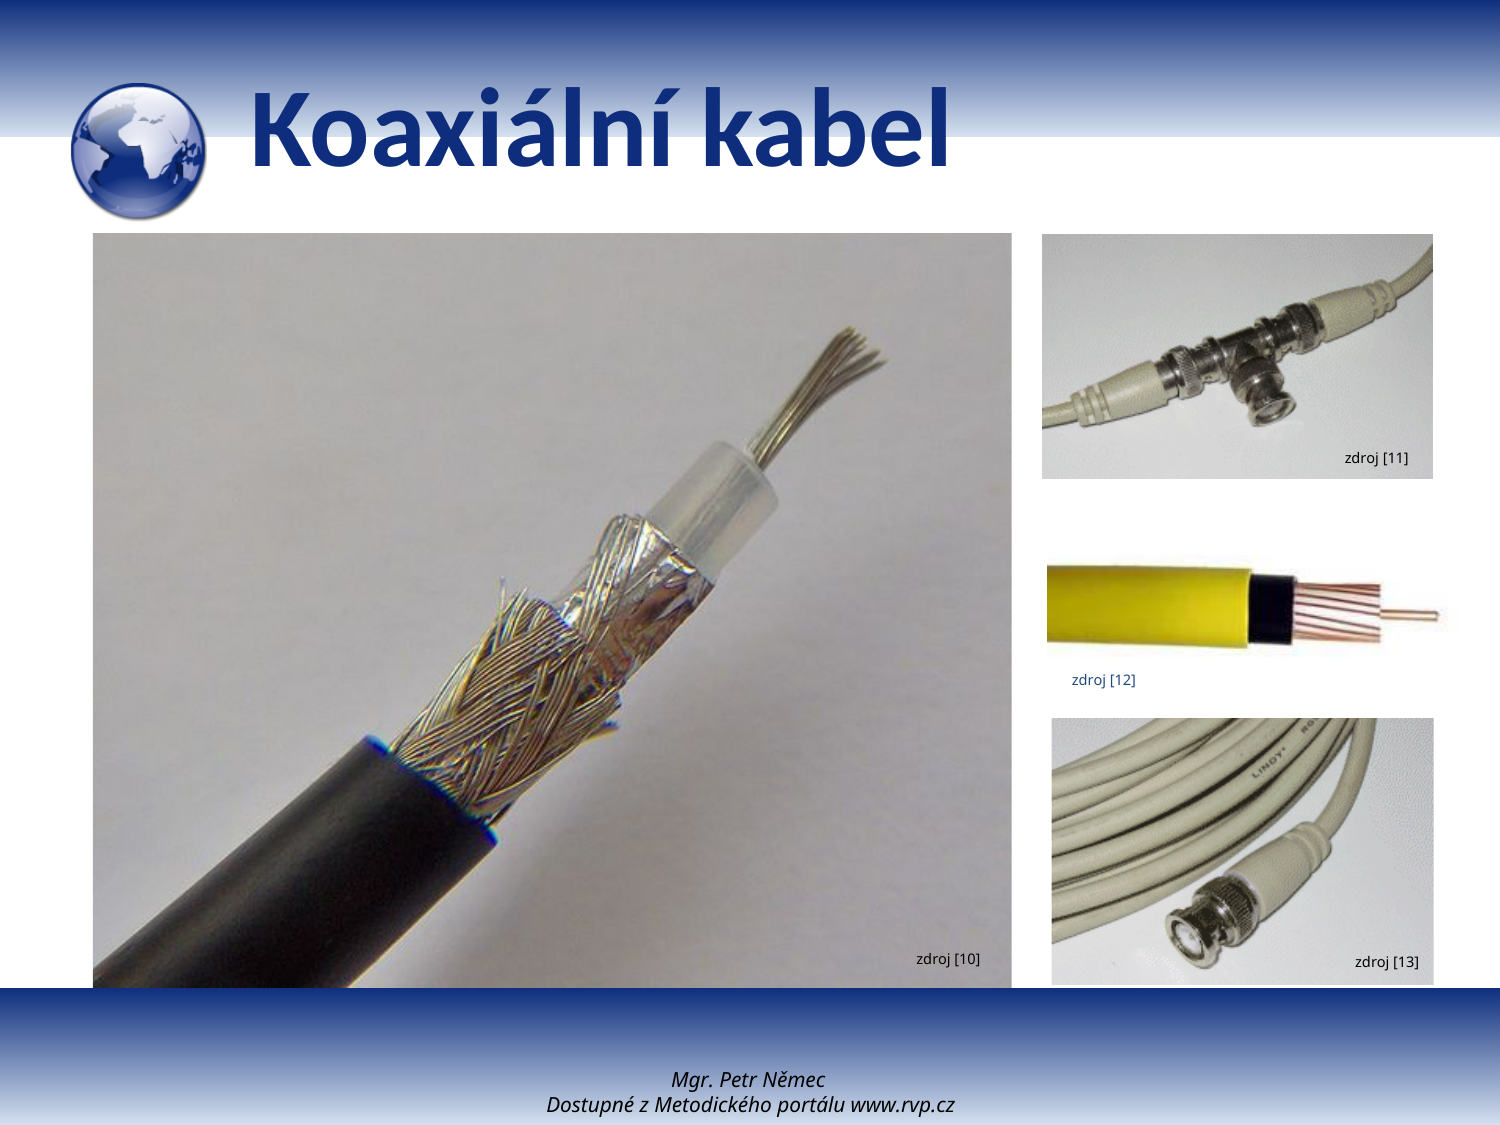

# Koaxiální kabel
zdroj [11]
zdroj [12]
zdroj [10]
zdroj [13]